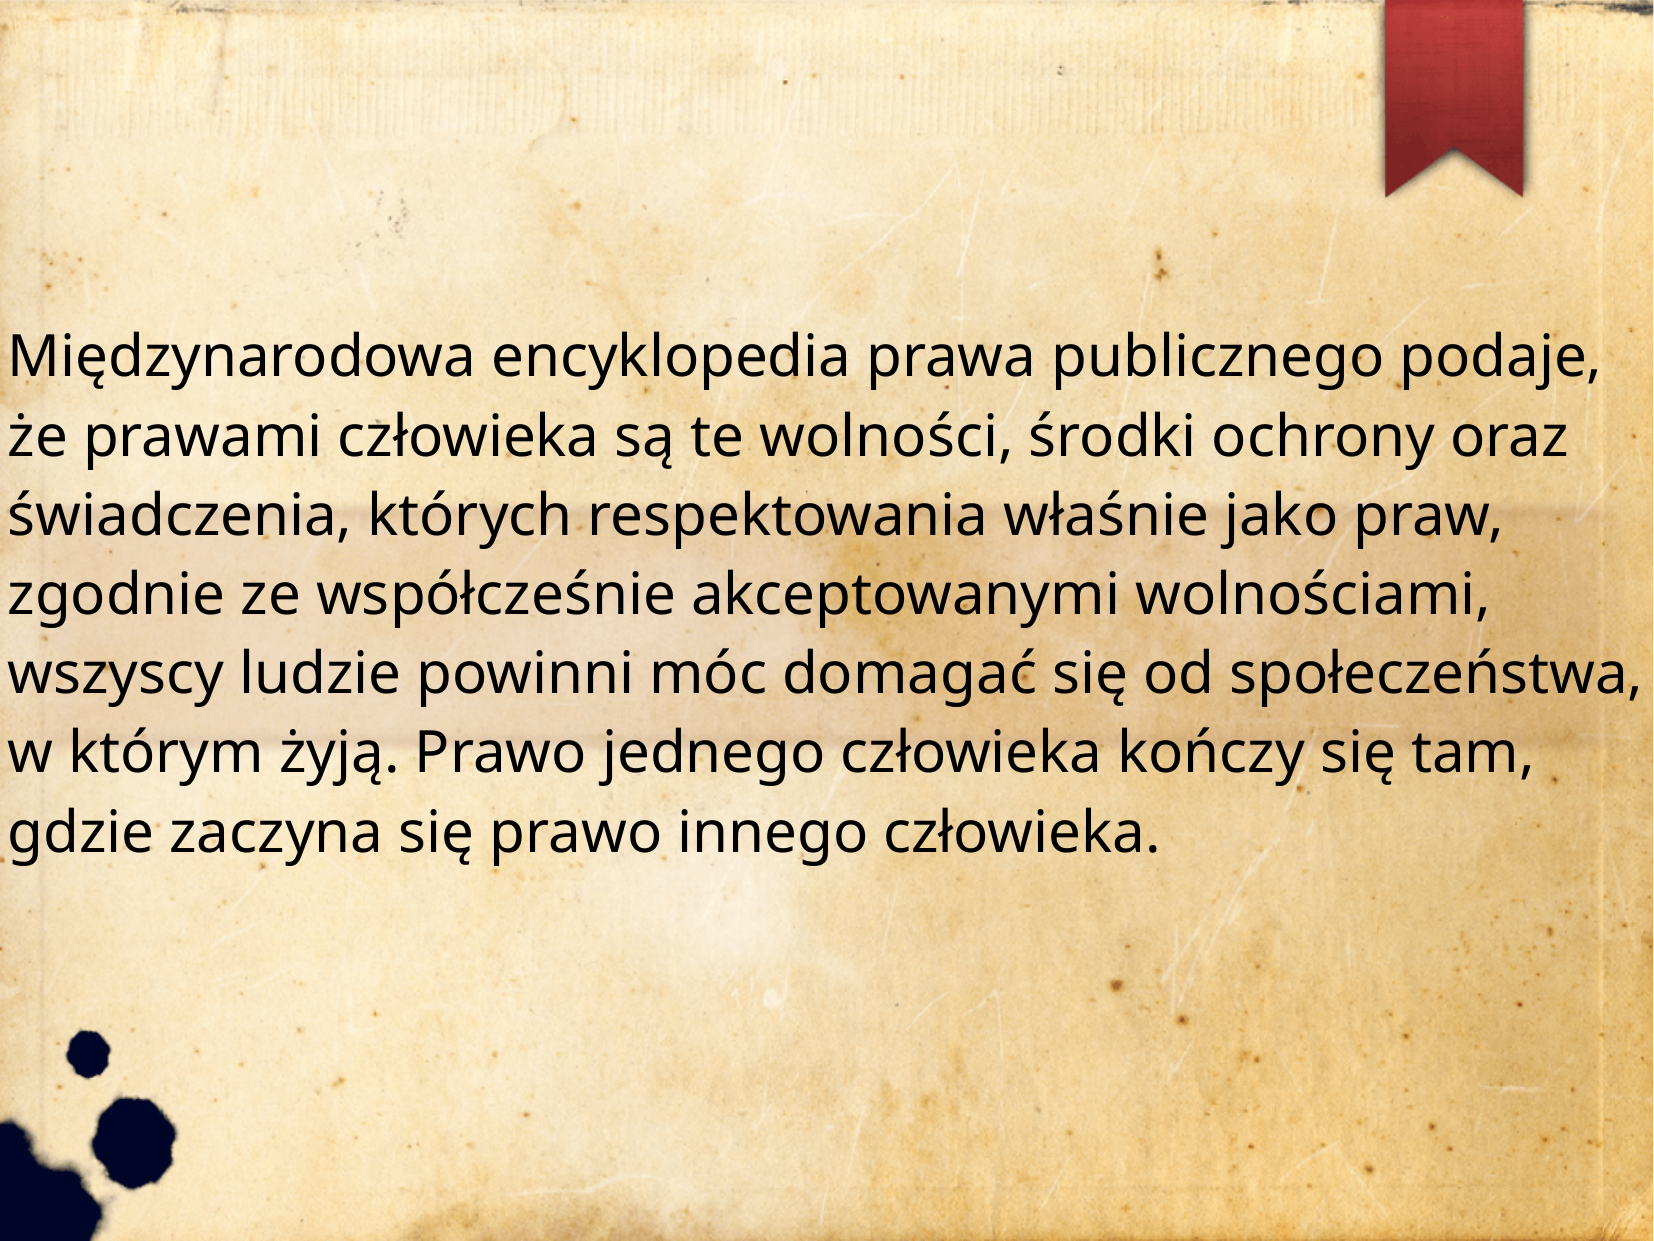

Międzynarodowa encyklopedia prawa publicznego podaje, że prawami człowieka są te wolności, środki ochrony oraz świadczenia, których respektowania właśnie jako praw, zgodnie ze współcześnie akceptowanymi wolnościami, wszyscy ludzie powinni móc domagać się od społeczeństwa, w którym żyją. Prawo jednego człowieka kończy się tam, gdzie zaczyna się prawo innego człowieka.